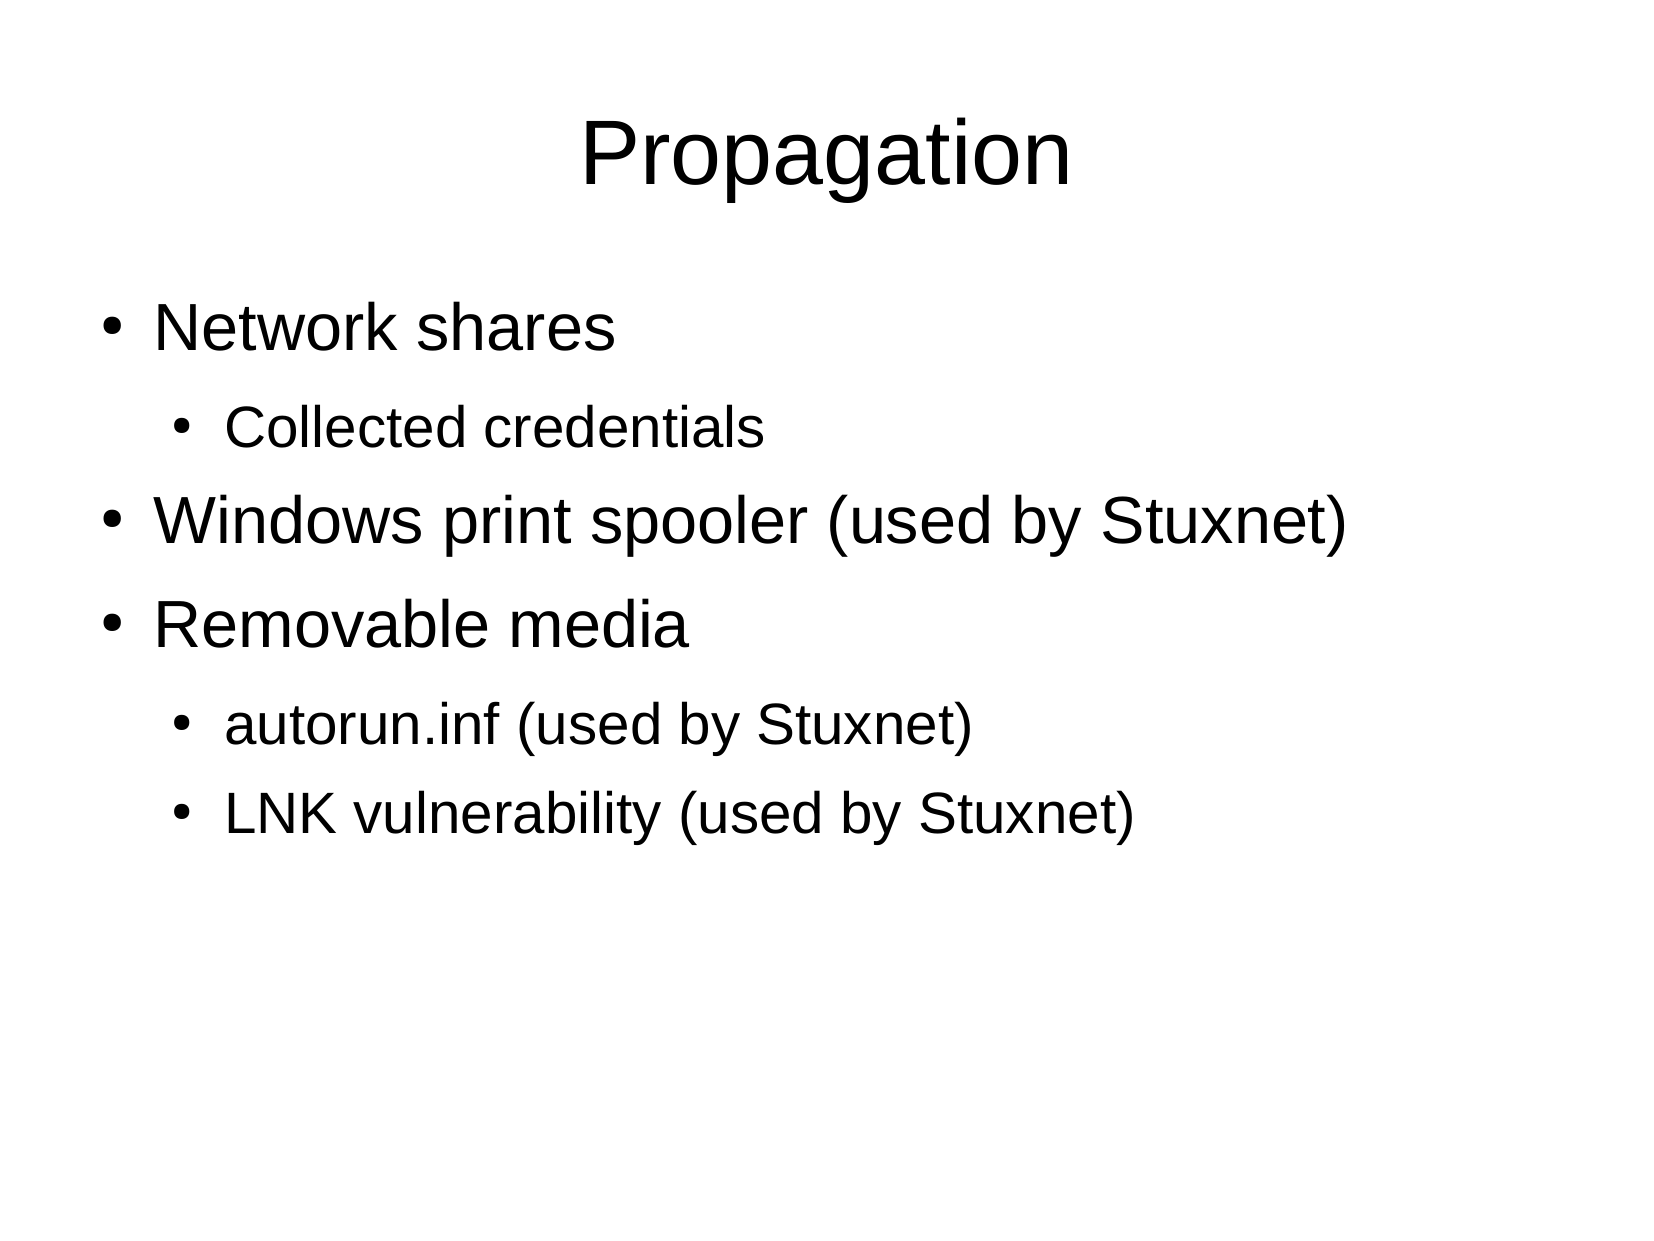

# Propagation
Network shares
Collected credentials
Windows print spooler (used by Stuxnet)
Removable media
autorun.inf (used by Stuxnet)
LNK vulnerability (used by Stuxnet)